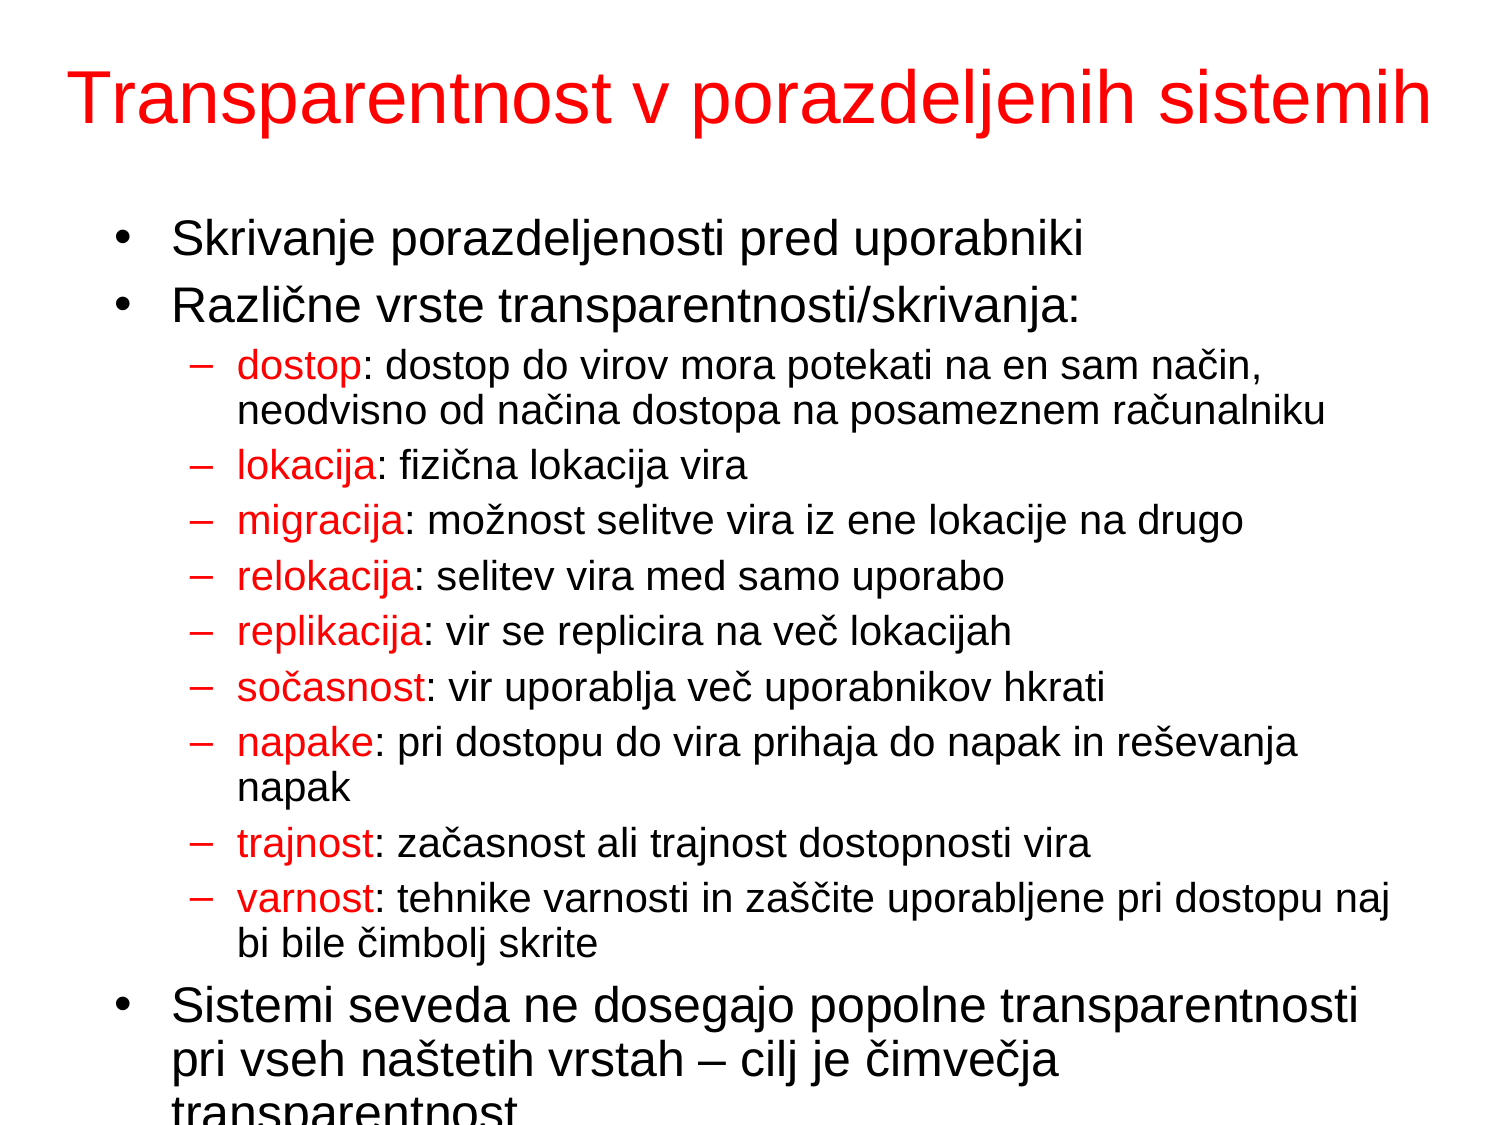

# Transparentnost v porazdeljenih sistemih
Skrivanje porazdeljenosti pred uporabniki
Različne vrste transparentnosti/skrivanja:
dostop: dostop do virov mora potekati na en sam način, neodvisno od načina dostopa na posameznem računalniku
lokacija: fizična lokacija vira
migracija: možnost selitve vira iz ene lokacije na drugo
relokacija: selitev vira med samo uporabo
replikacija: vir se replicira na več lokacijah
sočasnost: vir uporablja več uporabnikov hkrati
napake: pri dostopu do vira prihaja do napak in reševanja napak
trajnost: začasnost ali trajnost dostopnosti vira
varnost: tehnike varnosti in zaščite uporabljene pri dostopu naj bi bile čimbolj skrite
Sistemi seveda ne dosegajo popolne transparentnosti pri vseh naštetih vrstah – cilj je čimvečja transparentnost